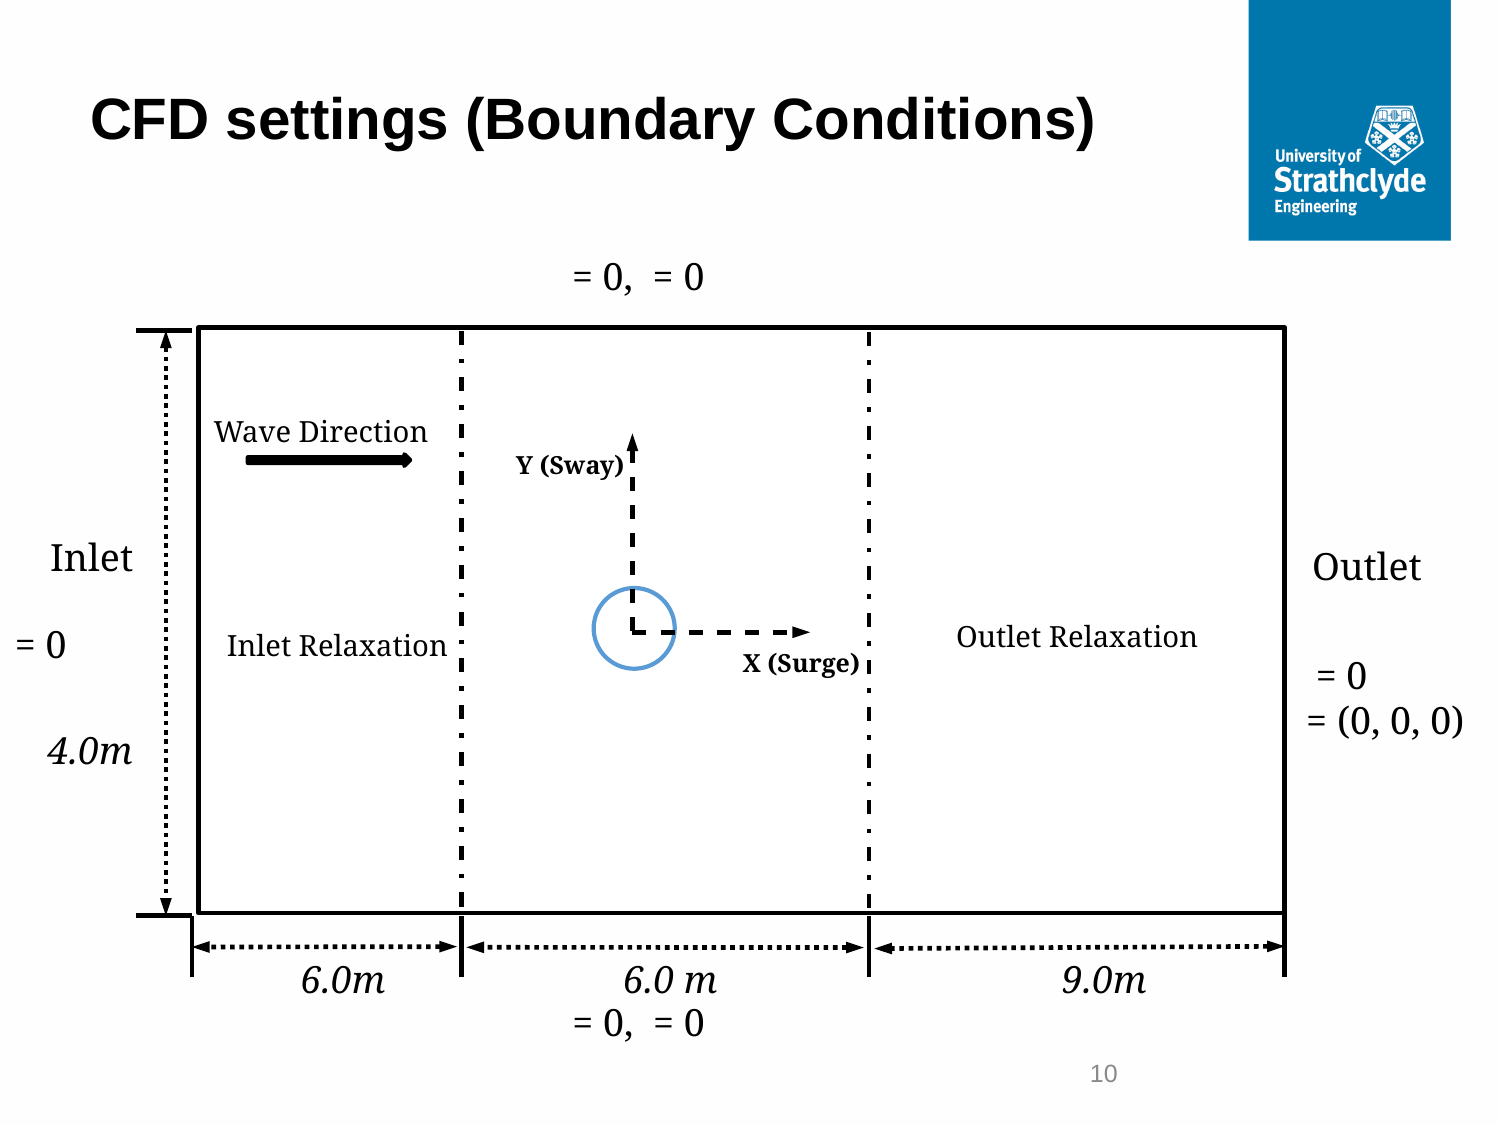

# CFD settings (Boundary Conditions)
 = 0, = 0
Wave Direction
Y (Sway)
Inlet
Outlet
 = 0
Outlet Relaxation
 = 0
= (0, 0, 0)
Inlet Relaxation
X (Surge)
4.0m
6.0m
6.0 m
9.0m
 = 0, = 0